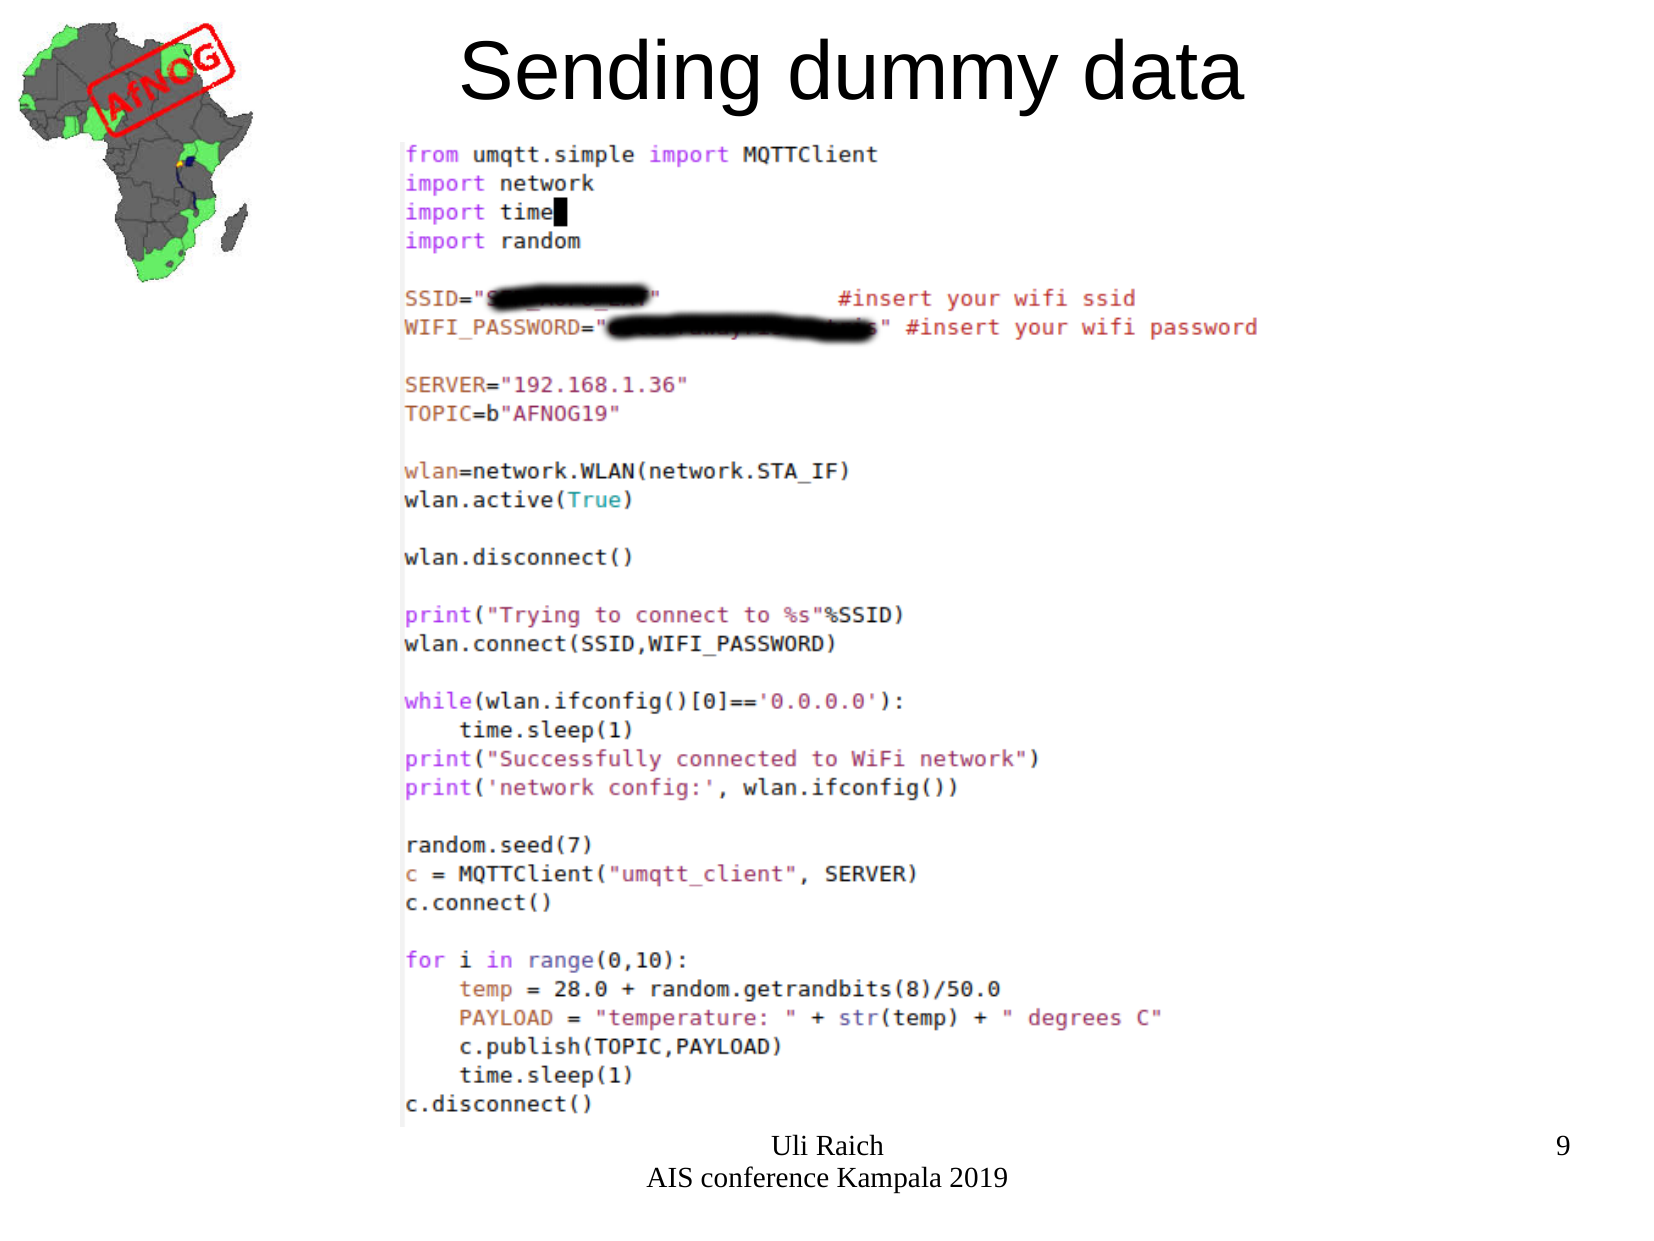

# Sending dummy data
Uli Raich AIS conference Kampala 2019
9